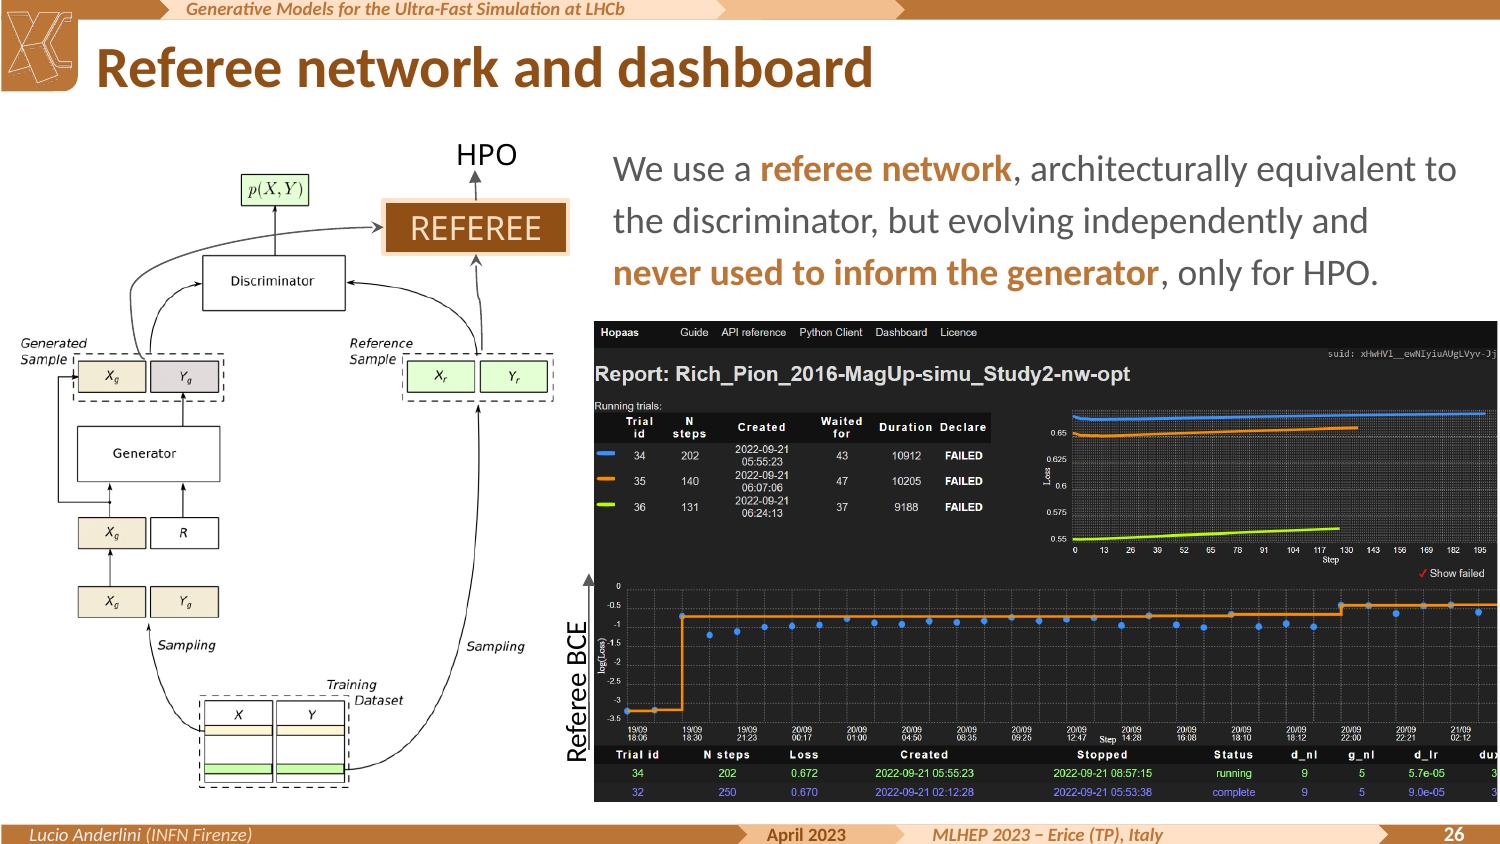

Referee network and dashboard
HPO
# We use a referee network, architecturally equivalent to the discriminator, but evolving independently and never used to inform the generator, only for HPO.
REFEREE
Referee BCE